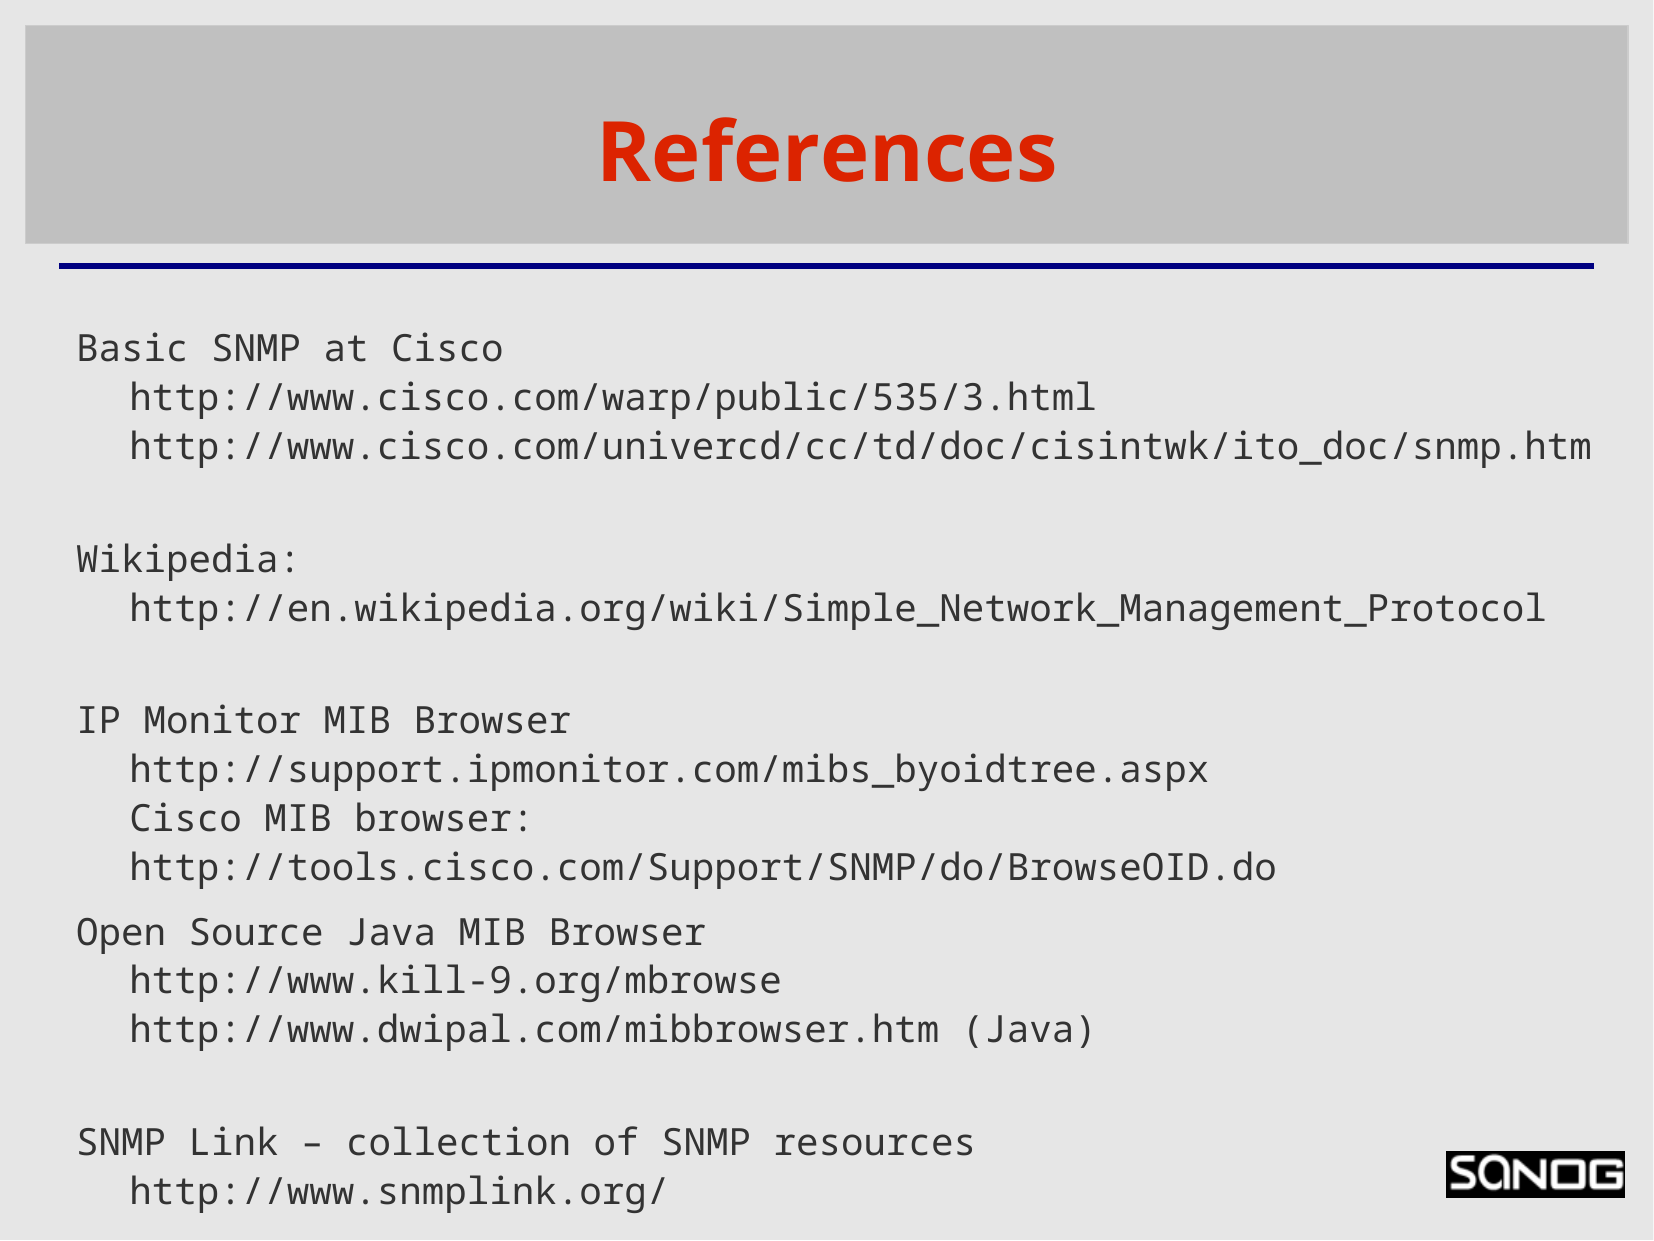

# References
Basic SNMP at Cisco
http://www.cisco.com/warp/public/535/3.html
http://www.cisco.com/univercd/cc/td/doc/cisintwk/ito_doc/snmp.htm
Wikipedia:
http://en.wikipedia.org/wiki/Simple_Network_Management_Protocol
IP Monitor MIB Browser
http://support.ipmonitor.com/mibs_byoidtree.aspx
Cisco MIB browser: http://tools.cisco.com/Support/SNMP/do/BrowseOID.do
Open Source Java MIB Browser
http://www.kill-9.org/mbrowse
http://www.dwipal.com/mibbrowser.htm (Java)
SNMP Link – collection of SNMP resources
http://www.snmplink.org/
Net-SNMP Open Source SNMP tools
http://net-snmp.sourceforge.net/